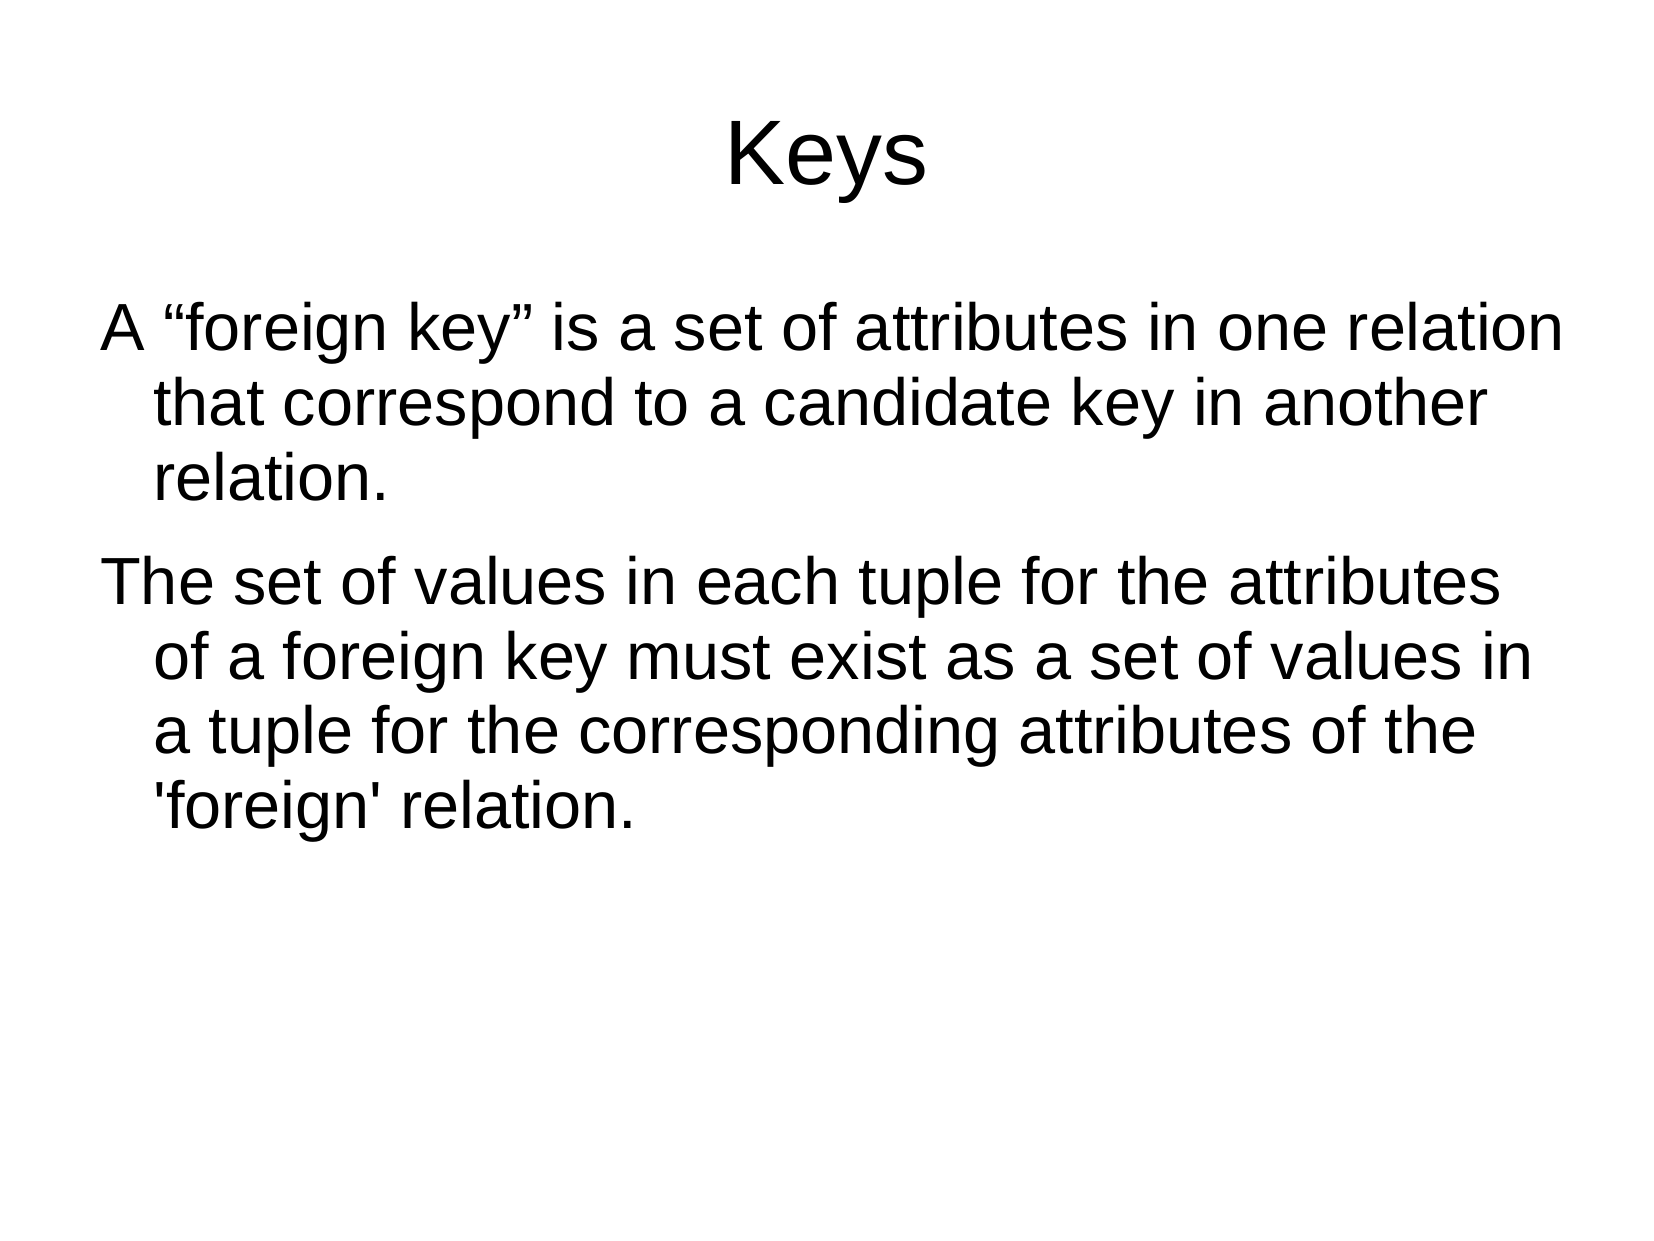

# Keys
A “foreign key” is a set of attributes in one relation that correspond to a candidate key in another relation.
The set of values in each tuple for the attributes of a foreign key must exist as a set of values in a tuple for the corresponding attributes of the 'foreign' relation.